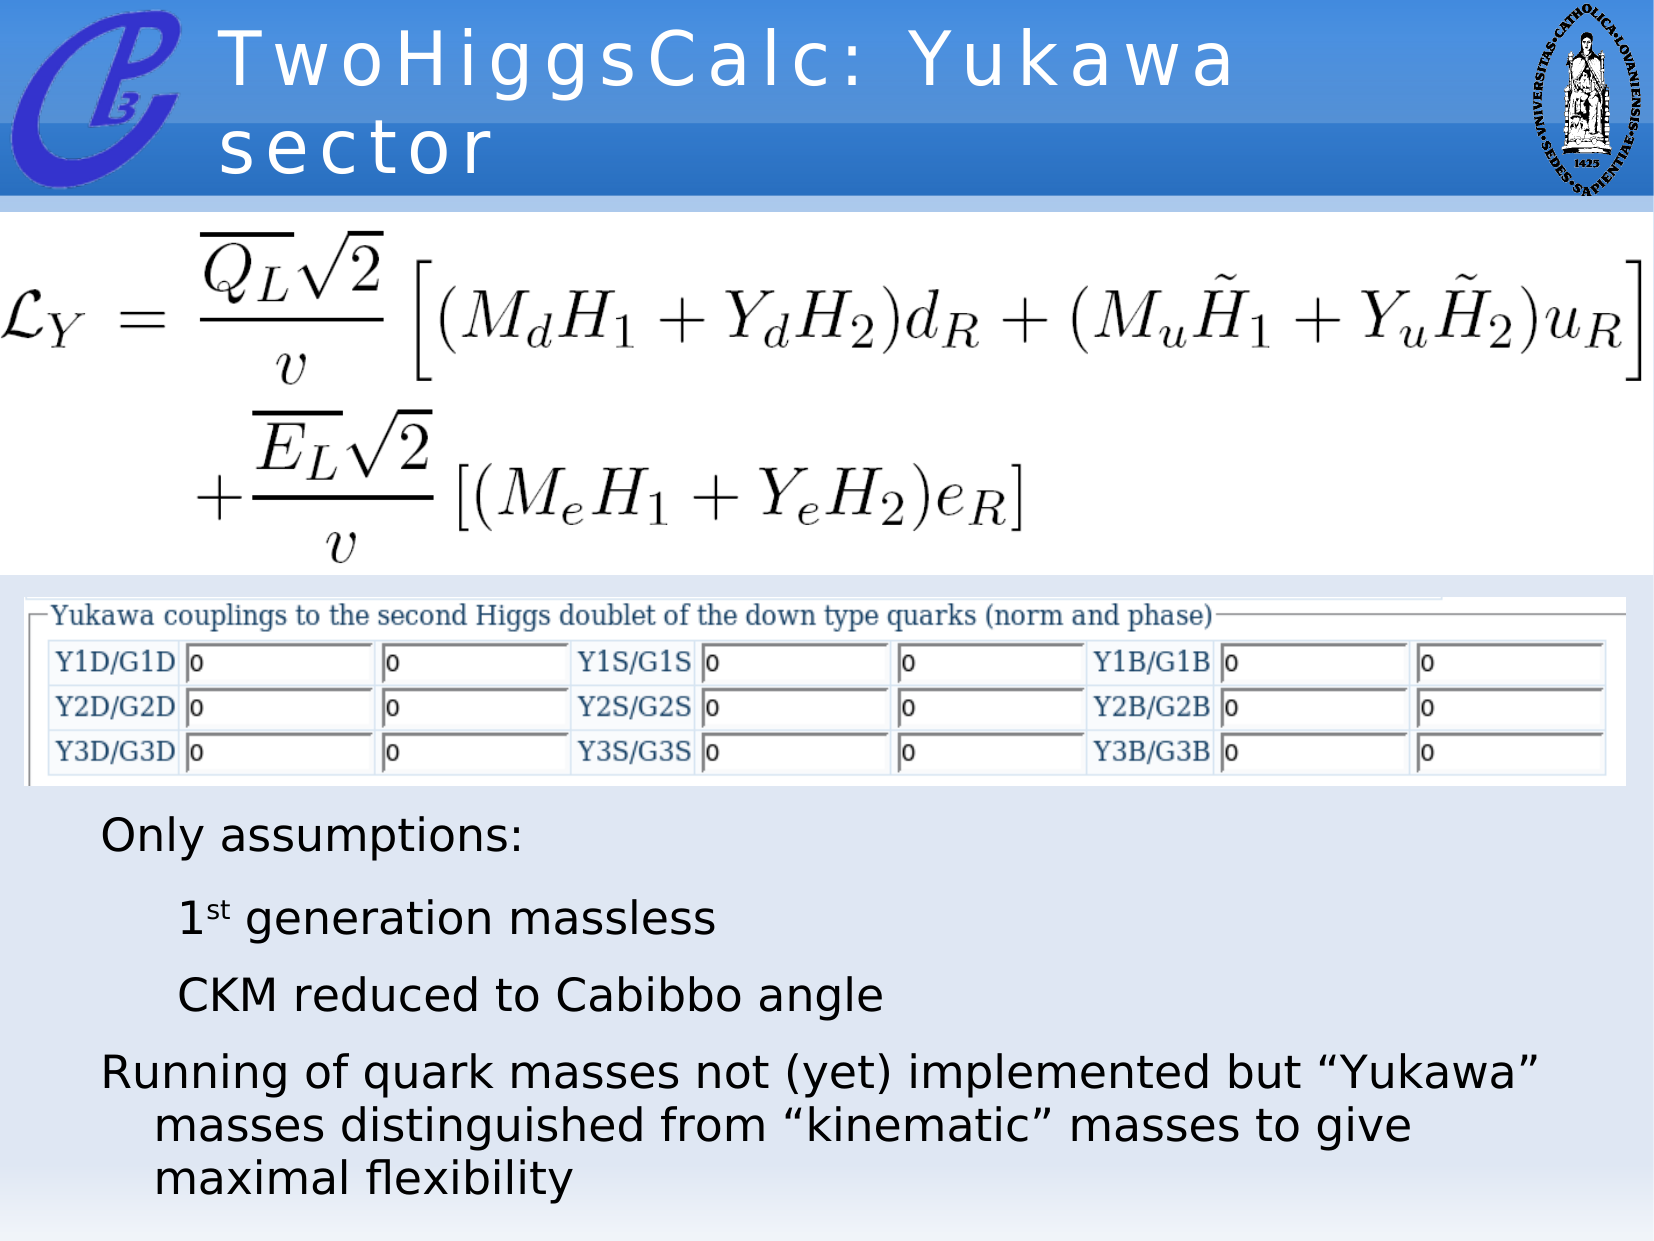

# TwoHiggsCalc: Yukawa sector
Only assumptions:
1st generation massless
CKM reduced to Cabibbo angle
Running of quark masses not (yet) implemented but “Yukawa” masses distinguished from “kinematic” masses to give maximal flexibility